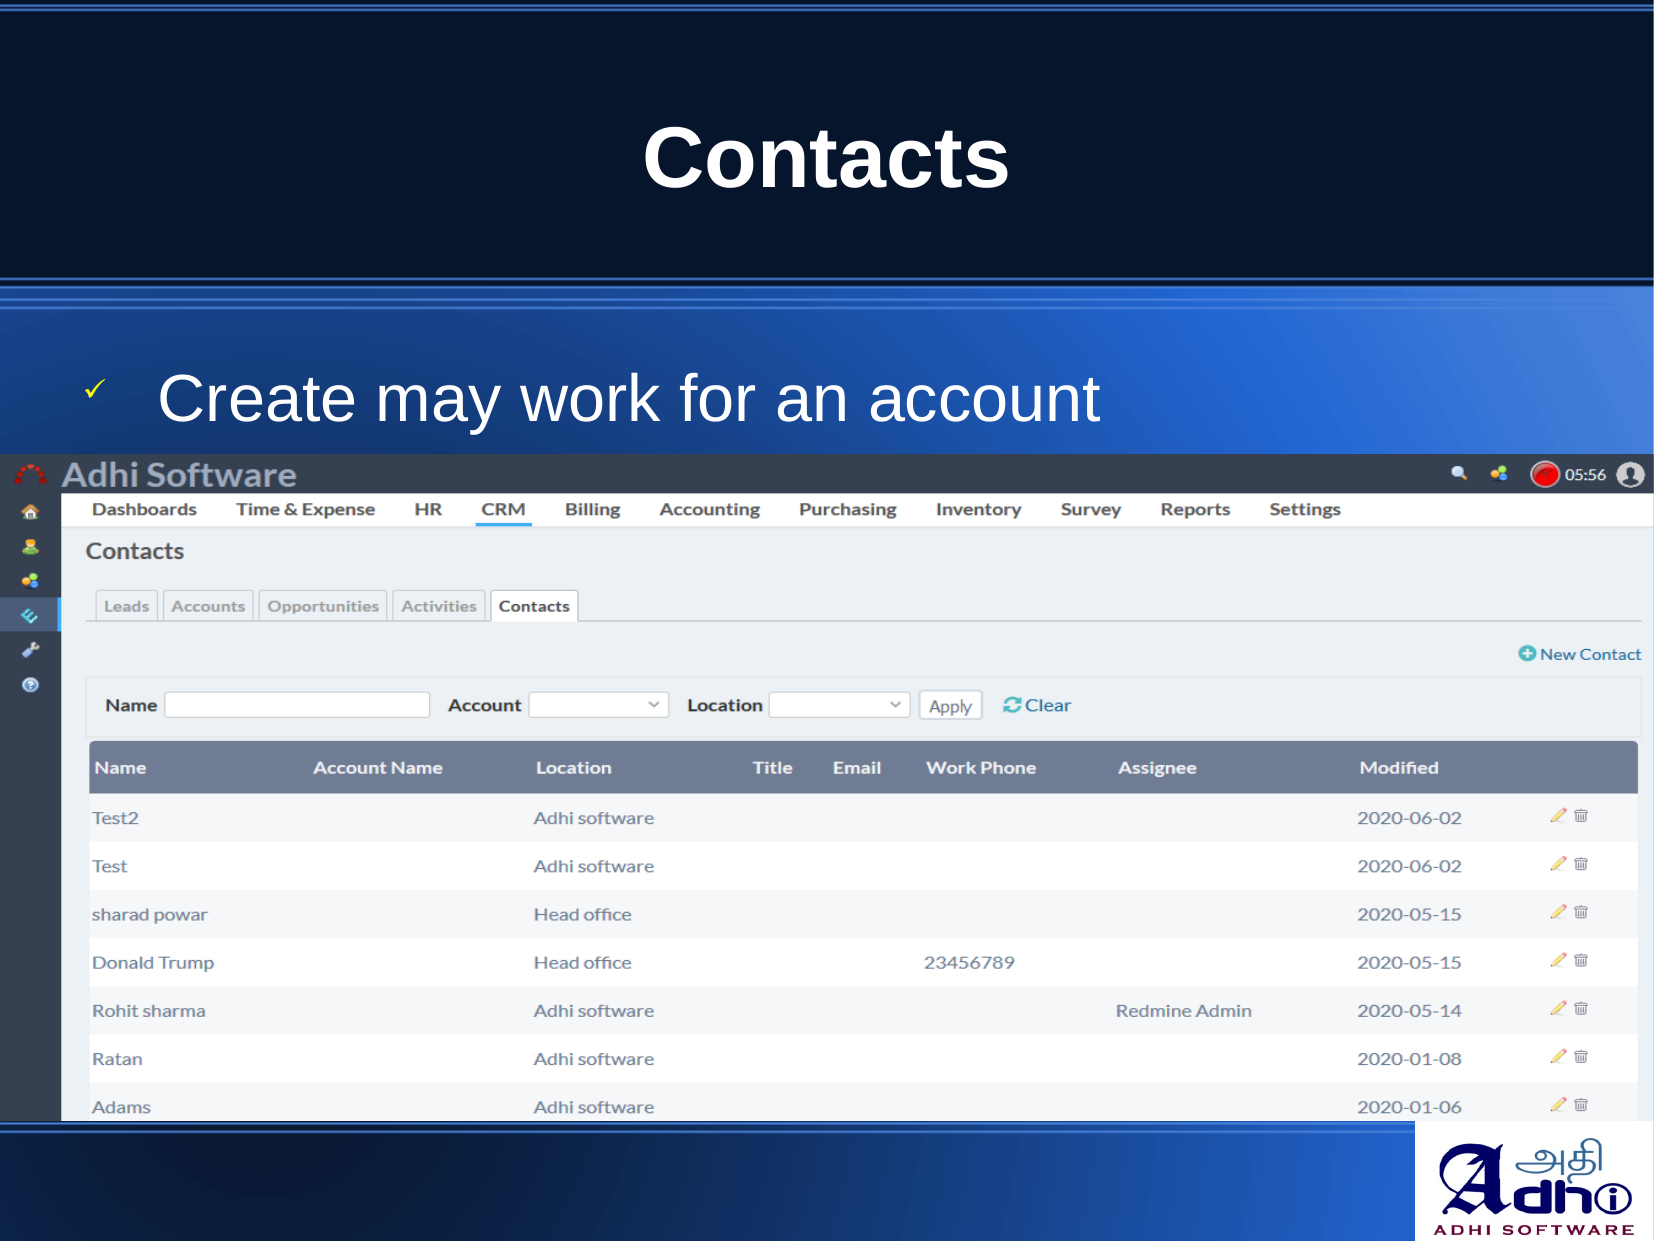

# Contacts
Create may work for an account